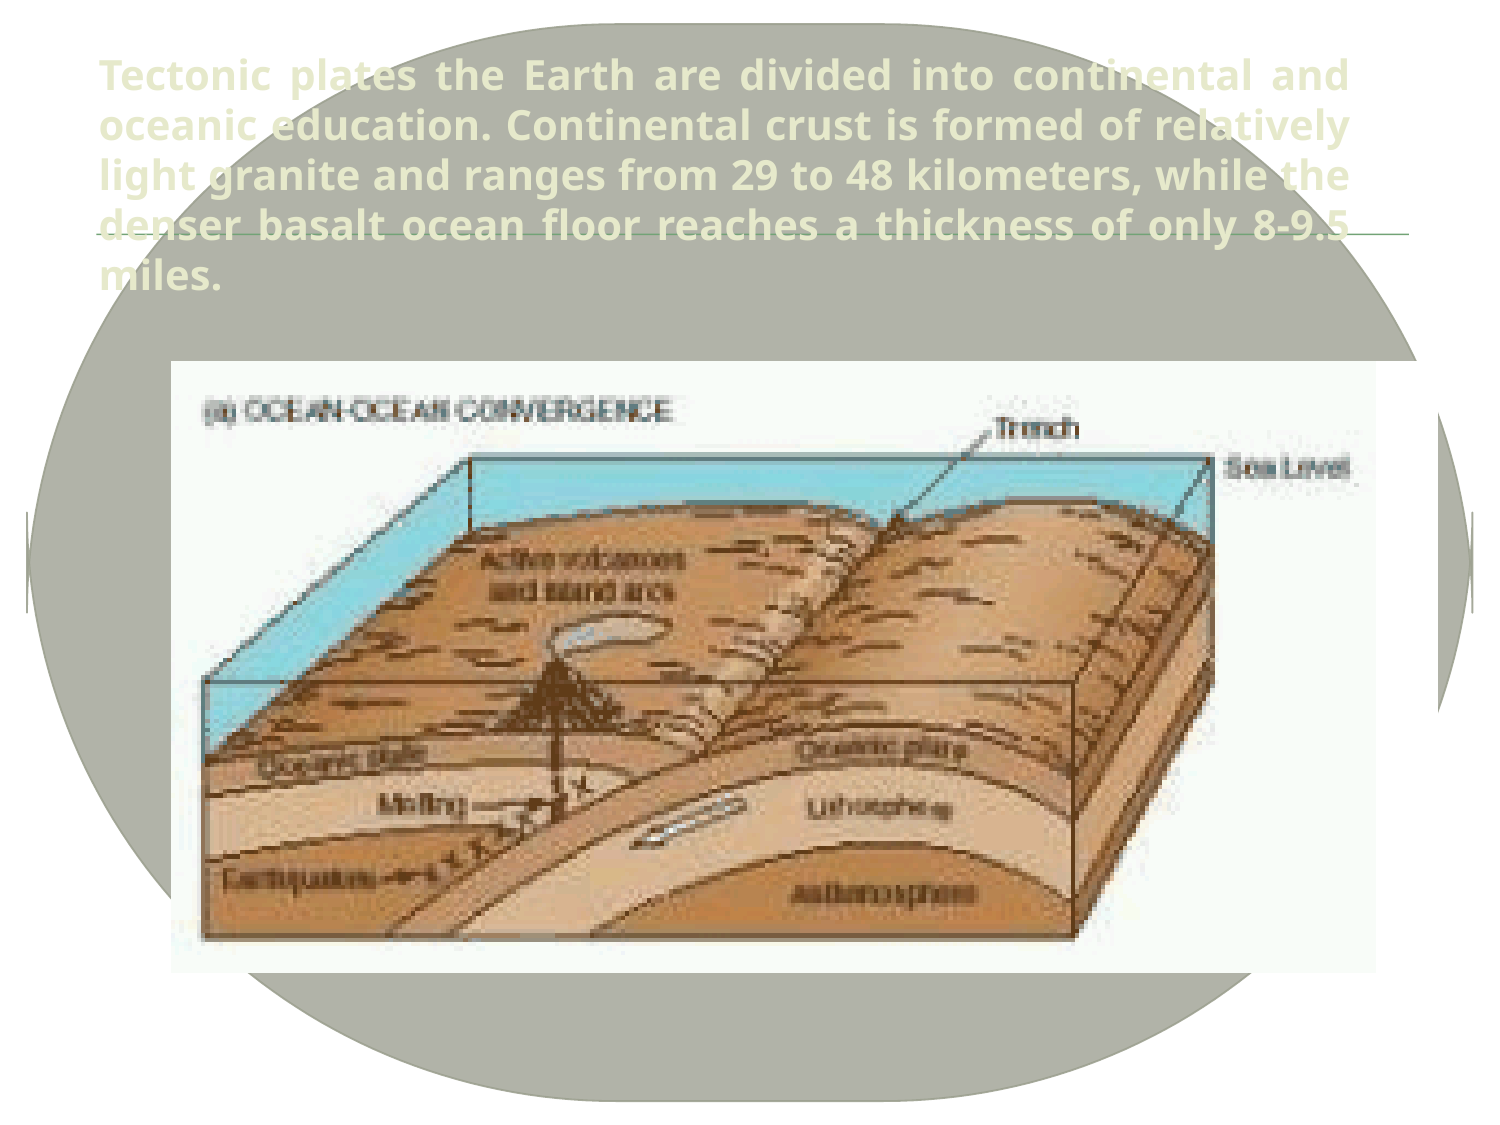

# Tectonic plates the Earth are divided into continental and oceanic education. Continental crust is formed of relatively light granite and ranges from 29 to 48 kilometers, while the denser basalt ocean floor reaches a thickness of only 8-9.5 miles.